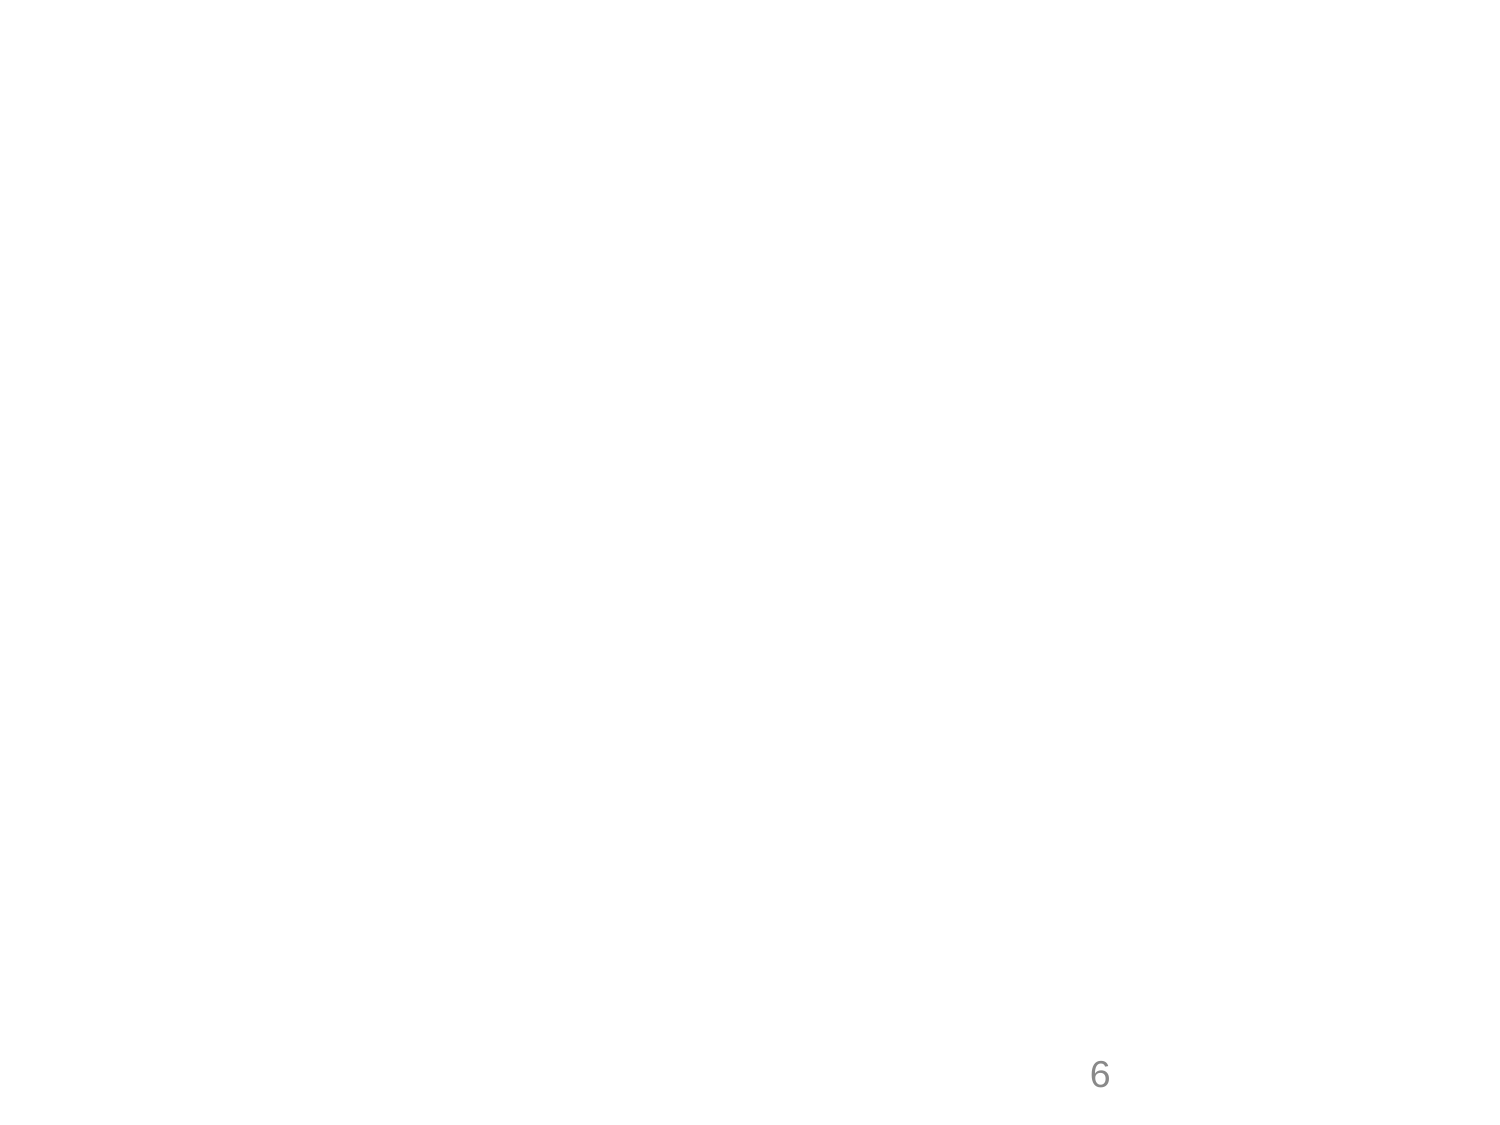

обеспечивает исполнение государственных гарантий
не является основой оценки соответствия установленным требованиям образовательной деятельности и подготовки воспитанников
направлен на удовлетворение потребностей родителей и детей на этой ступени образования
не предполагает проведения промежуточных и итоговой аттестации воспитанников
ФГОС дошкольного образования